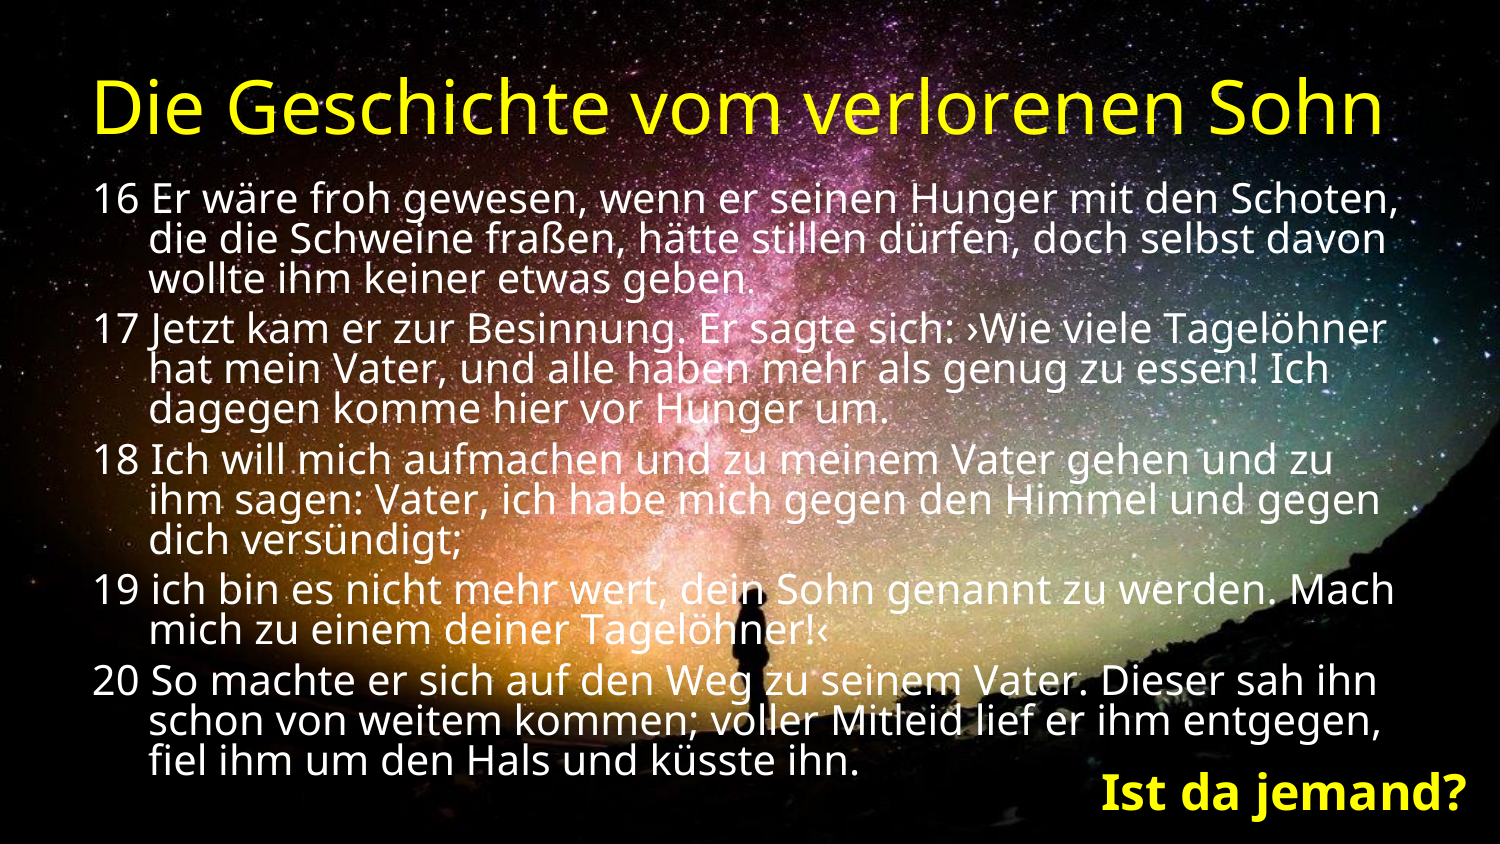

# Die Geschichte vom verlorenen Sohn
16 Er wäre froh gewesen, wenn er seinen Hunger mit den Schoten, die die Schweine fraßen, hätte stillen dürfen, doch selbst davon wollte ihm keiner etwas geben.
17 Jetzt kam er zur Besinnung. Er sagte sich: ›Wie viele Tagelöhner hat mein Vater, und alle haben mehr als genug zu essen! Ich dagegen komme hier vor Hunger um.
18 Ich will mich aufmachen und zu meinem Vater gehen und zu ihm sagen: Vater, ich habe mich gegen den Himmel und gegen dich versündigt;
19 ich bin es nicht mehr wert, dein Sohn genannt zu werden. Mach mich zu einem deiner Tagelöhner!‹
20 So machte er sich auf den Weg zu seinem Vater. Dieser sah ihn schon von weitem kommen; voller Mitleid lief er ihm entgegen, fiel ihm um den Hals und küsste ihn.
Ist da jemand?